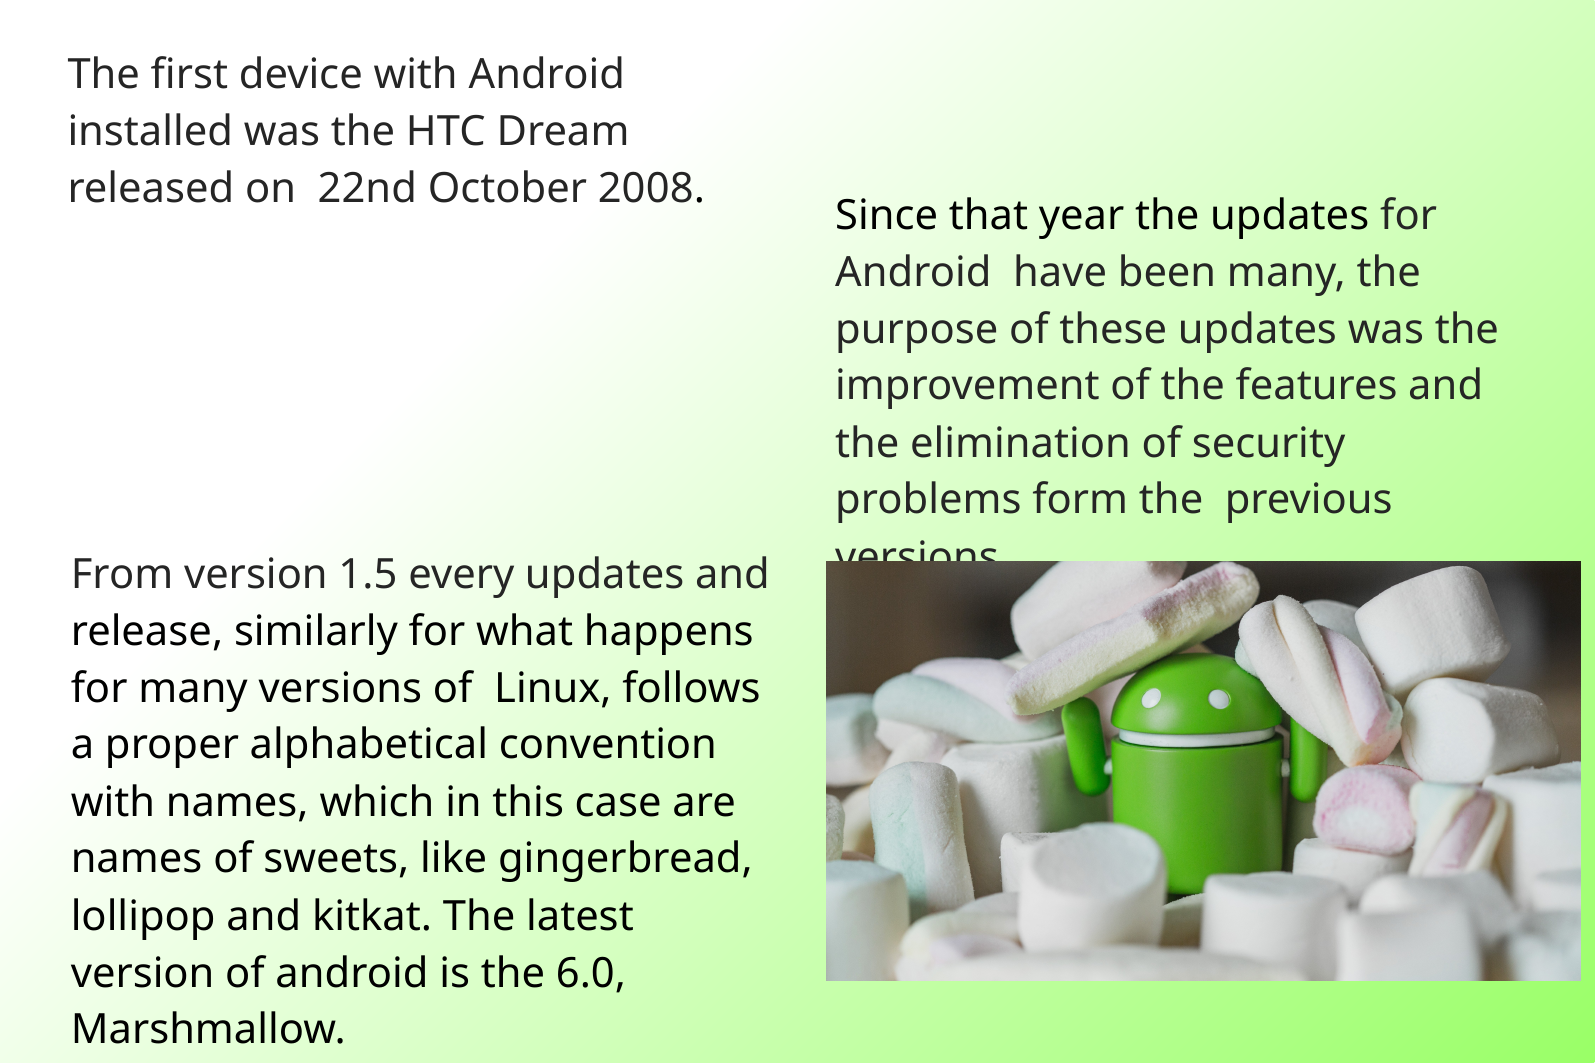

#
The first device with Android installed was the HTC Dream released on 22nd October 2008.
Since that year the updates for Android have been many, the purpose of these updates was the improvement of the features and the elimination of security problems form the previous versions.
From version 1.5 every updates and release, similarly for what happens for many versions of  Linux, follows a proper alphabetical convention with names, which in this case are names of sweets, like gingerbread, lollipop and kitkat. The latest version of android is the 6.0, Marshmallow.